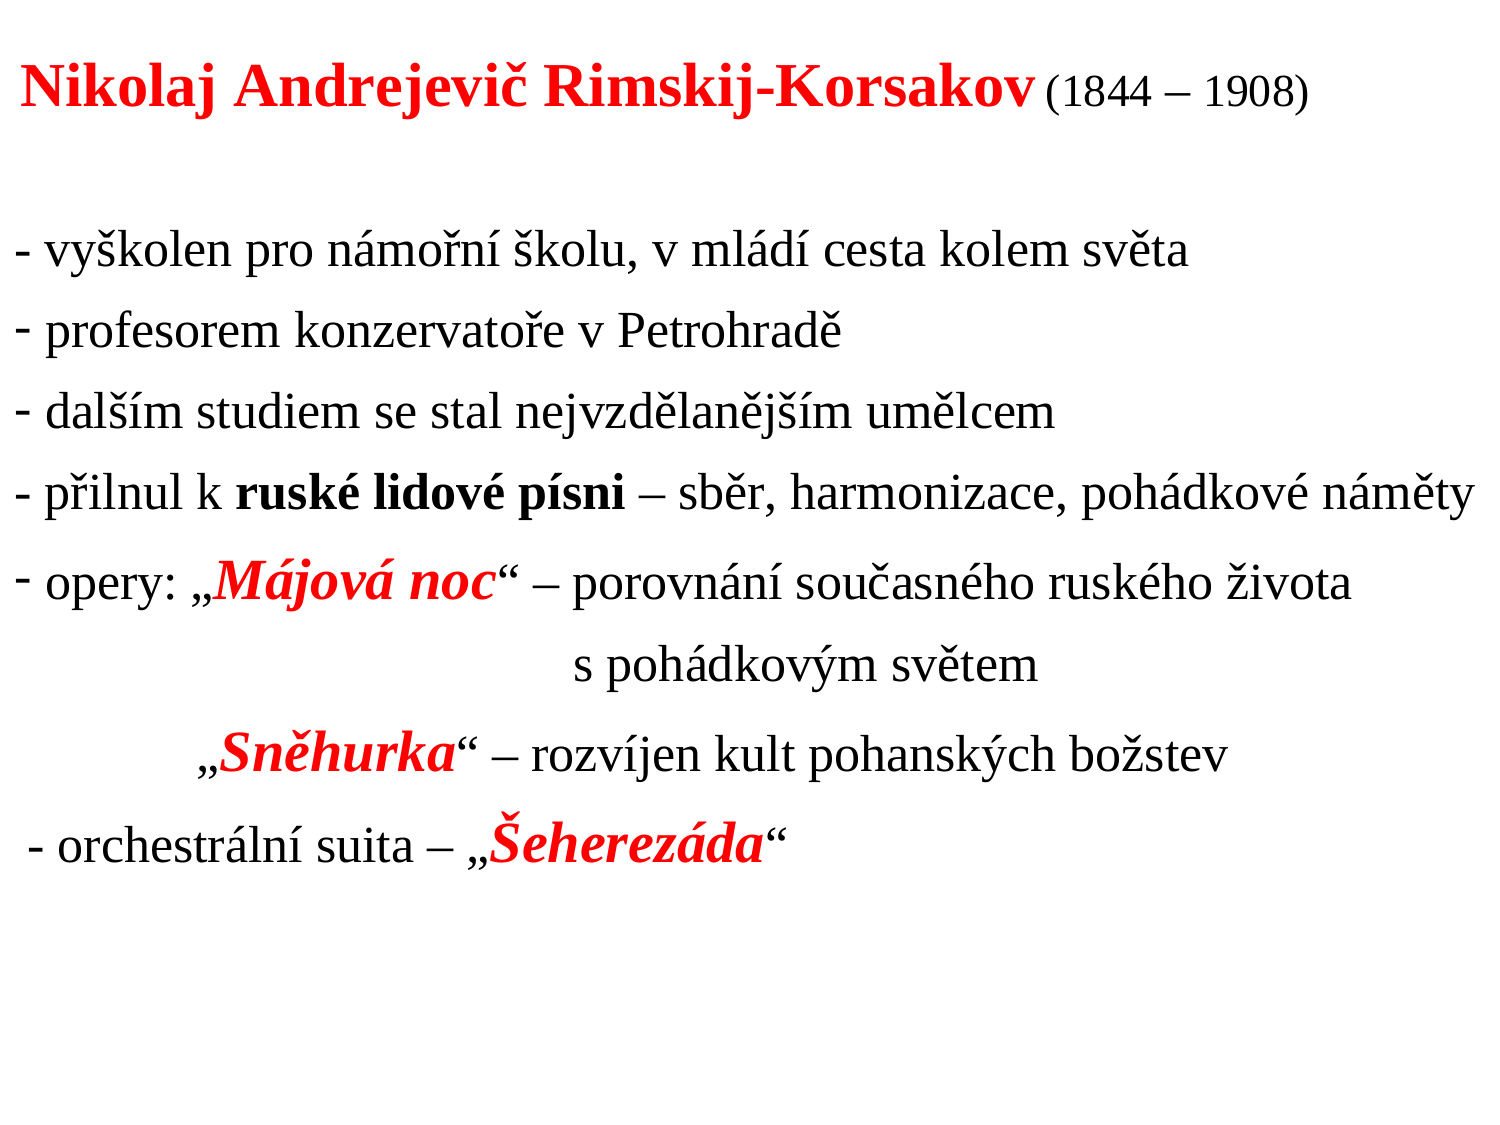

Nikolaj Andrejevič Rimskij-Korsakov (1844 – 1908)
- vyškolen pro námořní školu, v mládí cesta kolem světa
 profesorem konzervatoře v Petrohradě
 dalším studiem se stal nejvzdělanějším umělcem
- přilnul k ruské lidové písni – sběr, harmonizace, pohádkové náměty
 opery: „Májová noc“ – porovnání současného ruského života
 s pohádkovým světem
  „Sněhurka“ – rozvíjen kult pohanských božstev
 - orchestrální suita – „Šeherezáda“